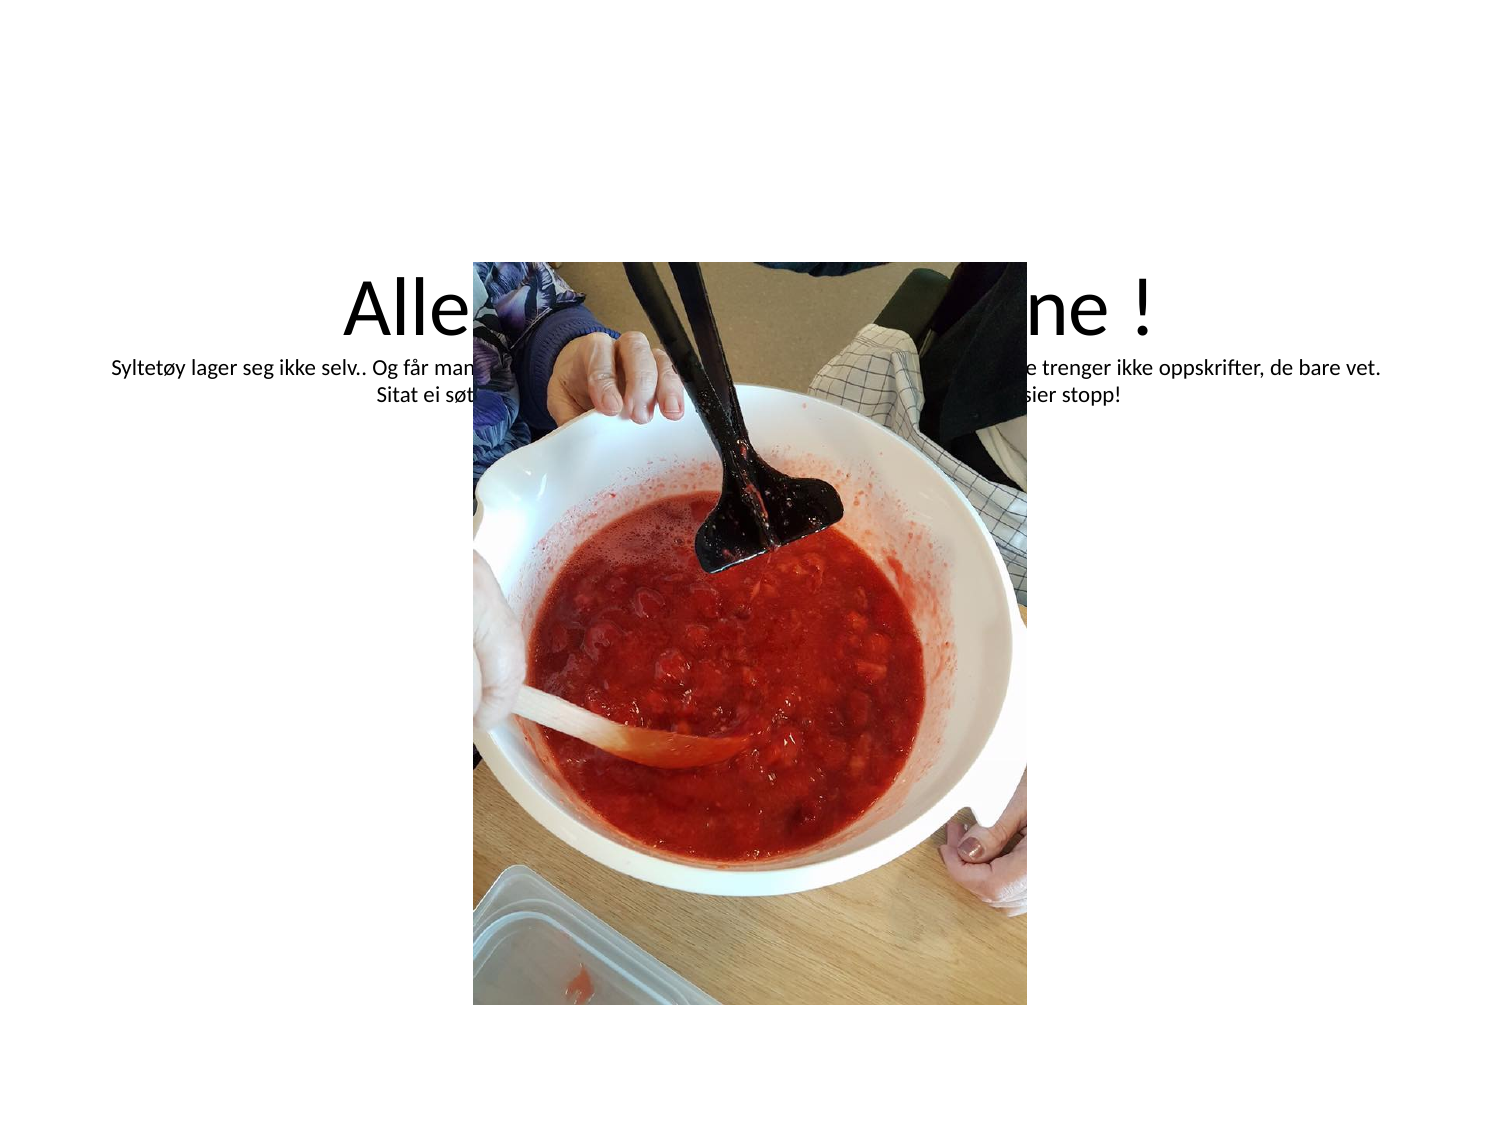

# Alle mann til pumpene ! Syltetøy lager seg ikke selv.. Og får man tak i bær så vet 90% av eldrebanden hvordan man sylter. De trenger ikke oppskrifter, de bare vet. Sitat ei søt snelle på 84 : Ikke vær så gjerrig med sukkeret! Hell til jeg sier stopp!